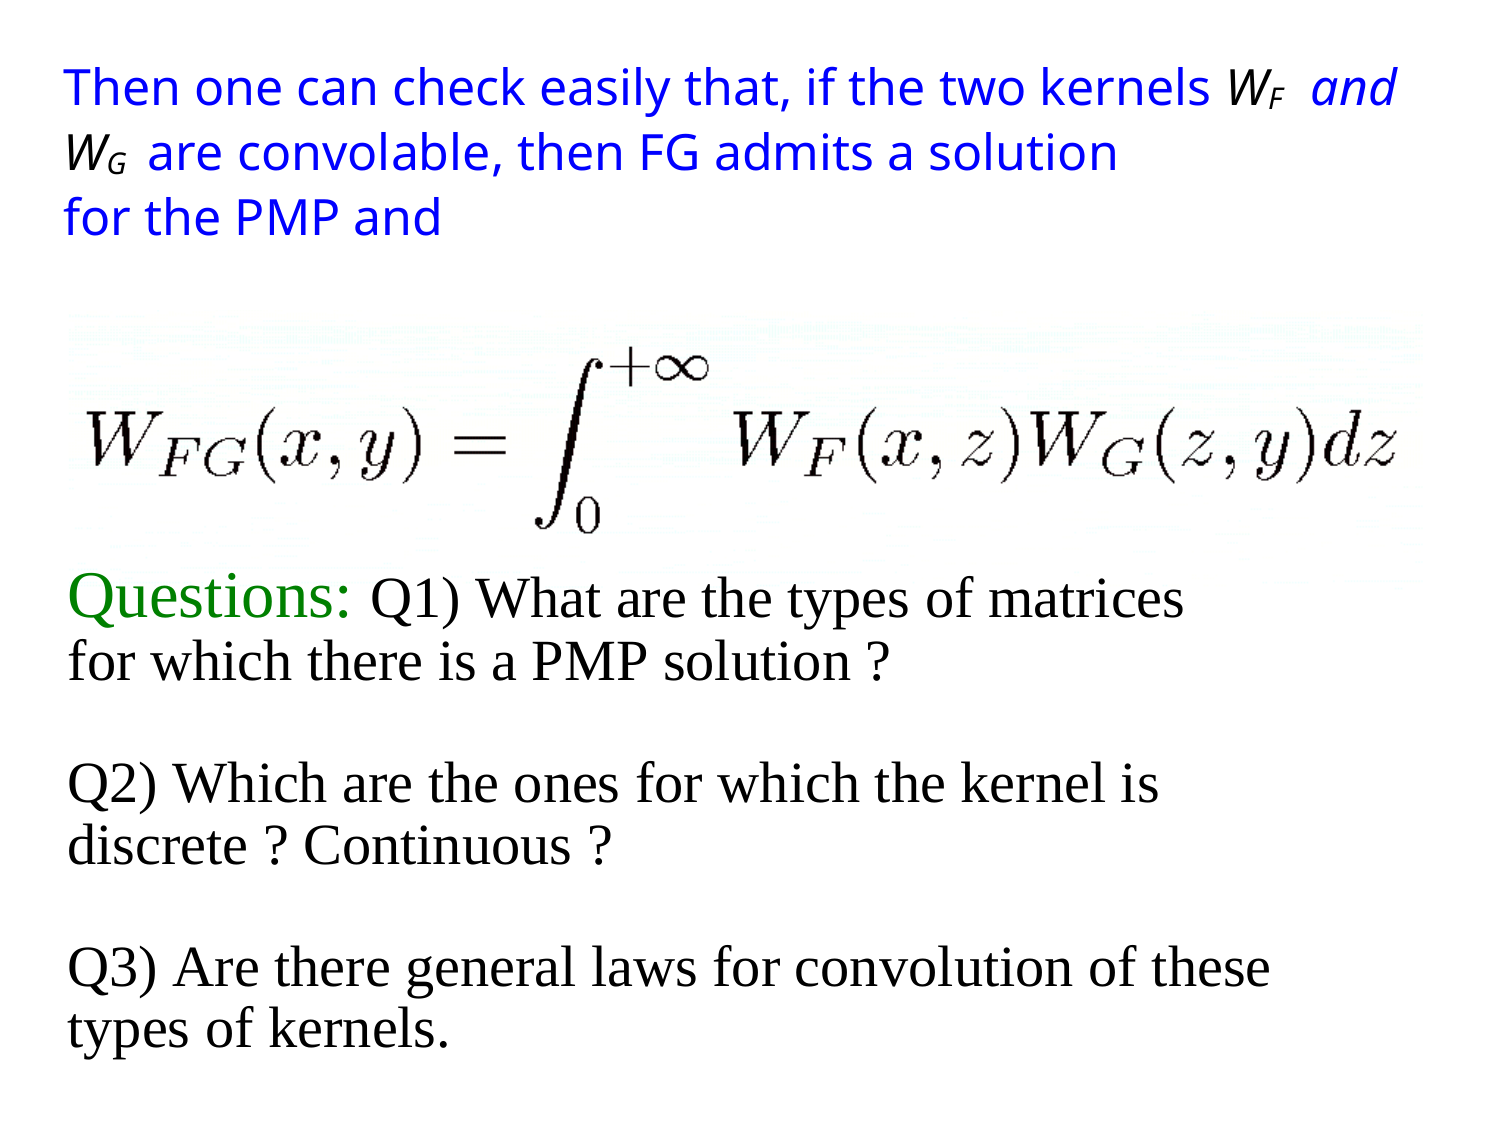

Then one can check easily that, if the two kernels WF and WG are convolable, then FG admits a solution
for the PMP and
Questions: Q1) What are the types of matrices
for which there is a PMP solution ?
Q2) Which are the ones for which the kernel is
discrete ? Continuous ?
Q3) Are there general laws for convolution of these types of kernels.